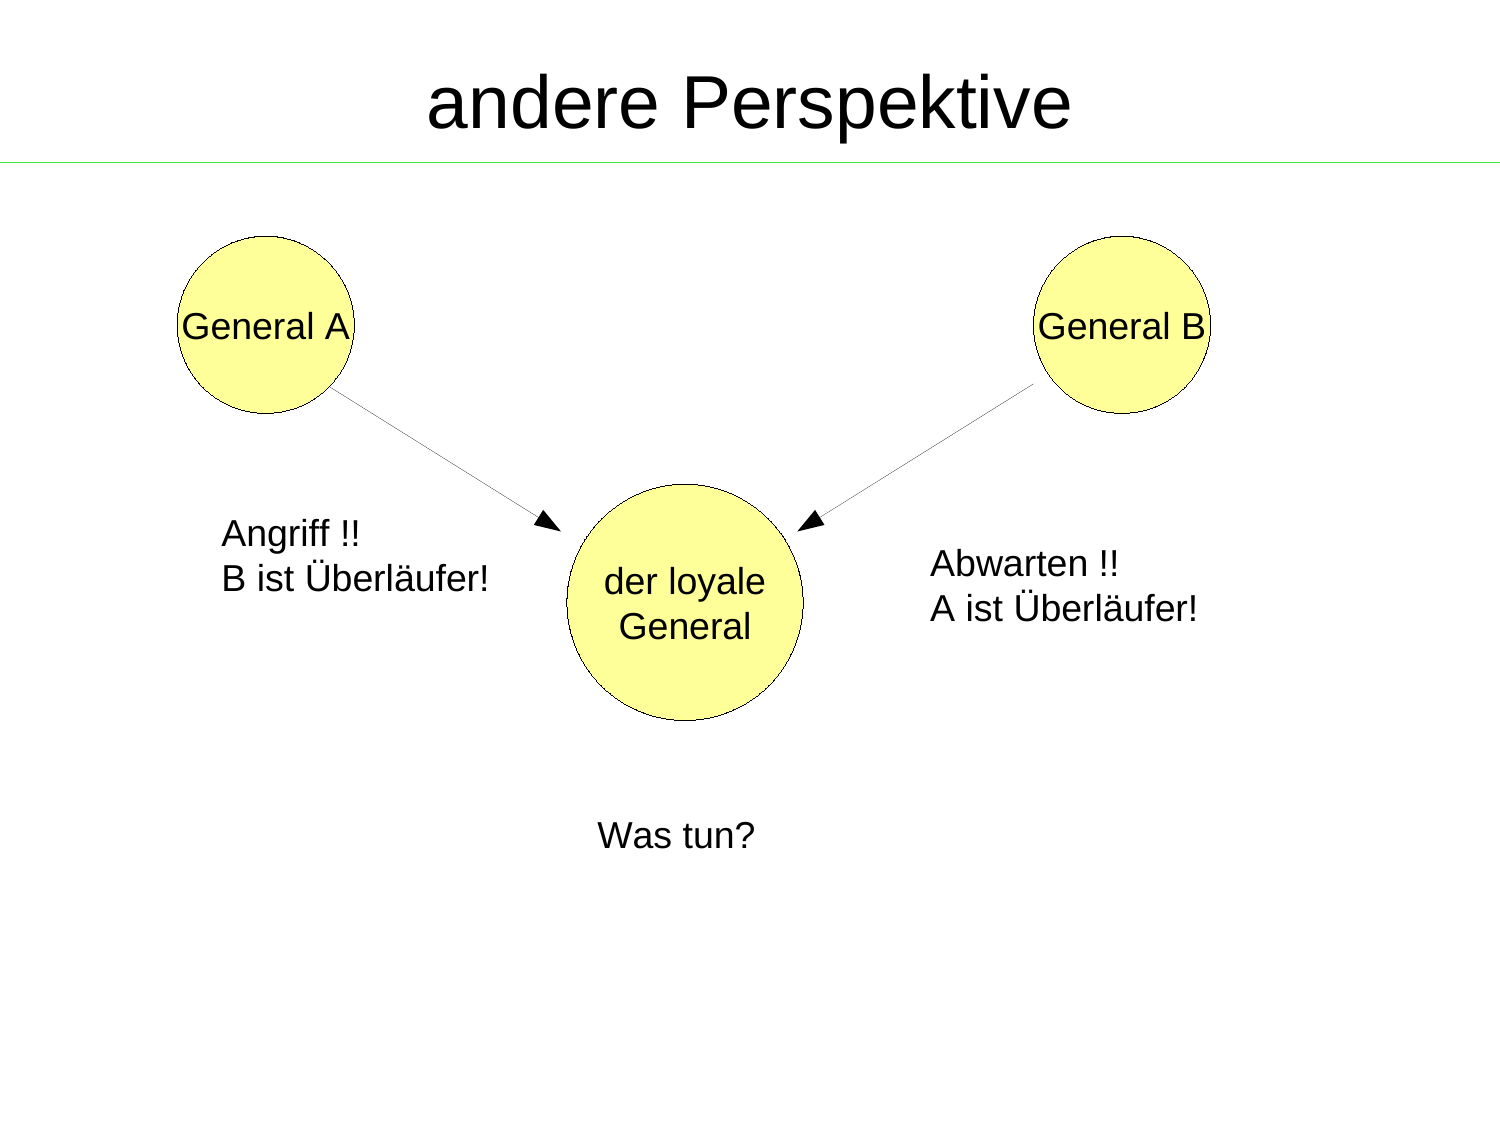

# andere Perspektive
General A
General A
General B
der loyale
General
Angriff !!
B ist Überläufer!
Abwarten !!
A ist Überläufer!
Was tun?